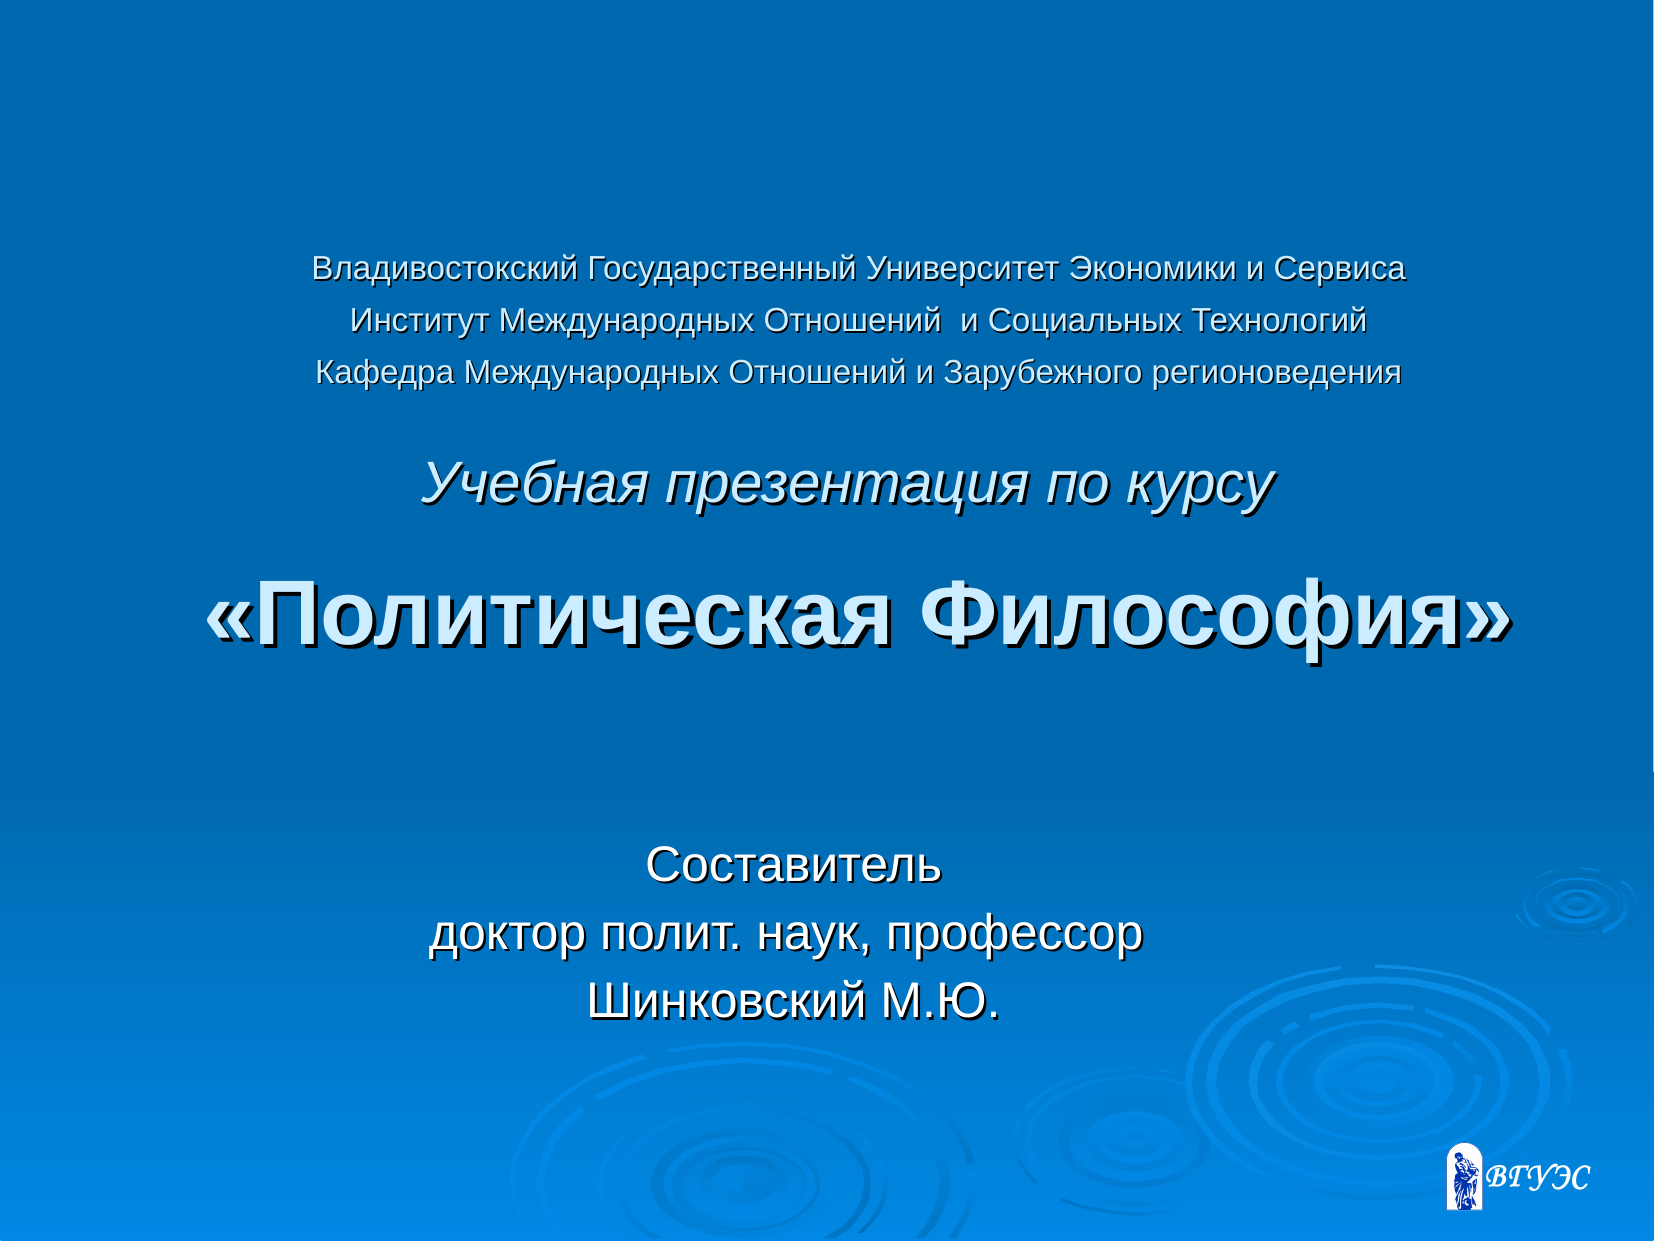

# Владивостокский Государственный Университет Экономики и Сервиса Институт Международных Отношений и Социальных Технологий Кафедра Международных Отношений и Зарубежного регионоведения Учебная презентация по курсу «Политическая Философия»
Составитель
доктор полит. наук, профессор
Шинковский М.Ю.